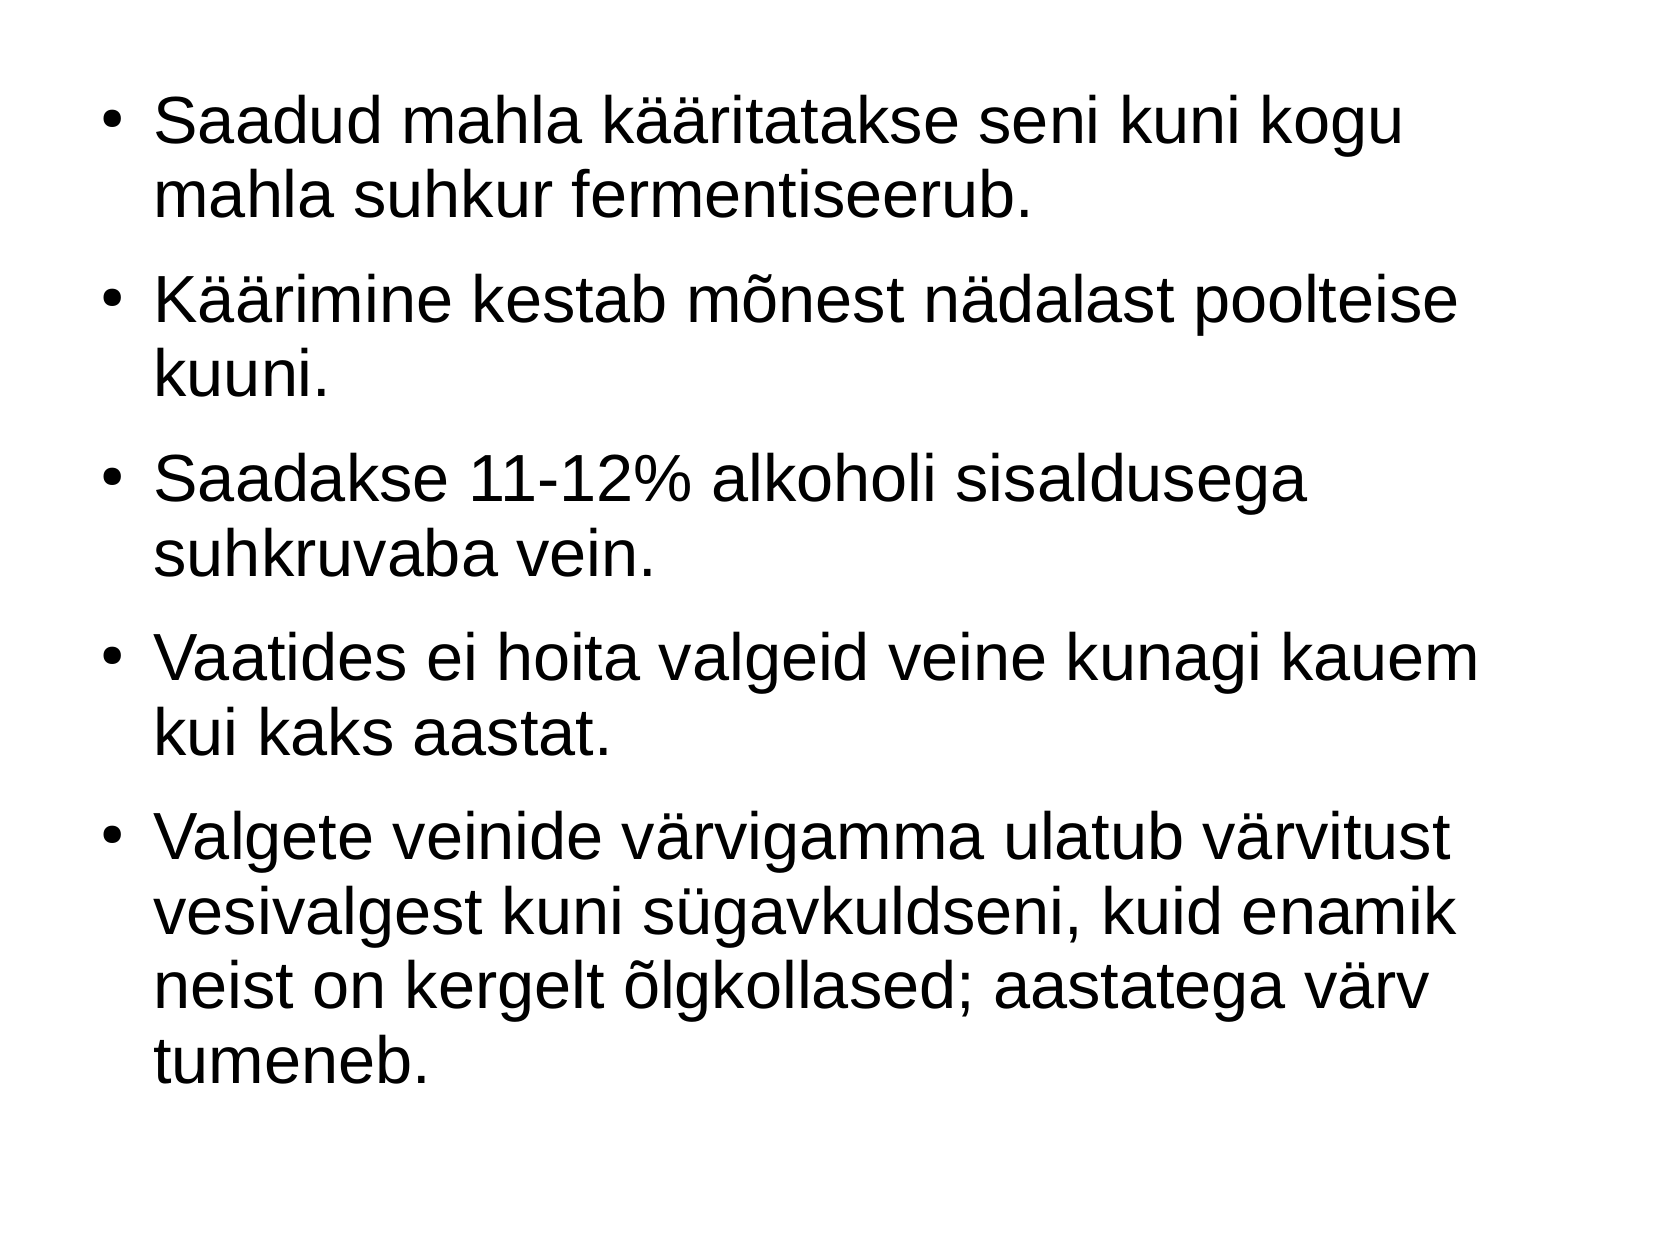

# Saadud mahla kääritatakse seni kuni kogu mahla suhkur fermentiseerub.
Käärimine kestab mõnest nädalast poolteise kuuni.
Saadakse 11-12% alkoholi sisaldusega suhkruvaba vein.
Vaatides ei hoita valgeid veine kunagi kauem kui kaks aastat.
Valgete veinide värvigamma ulatub värvitust vesivalgest kuni sügavkuldseni, kuid enamik neist on kergelt õlgkollased; aastatega värv tumeneb.